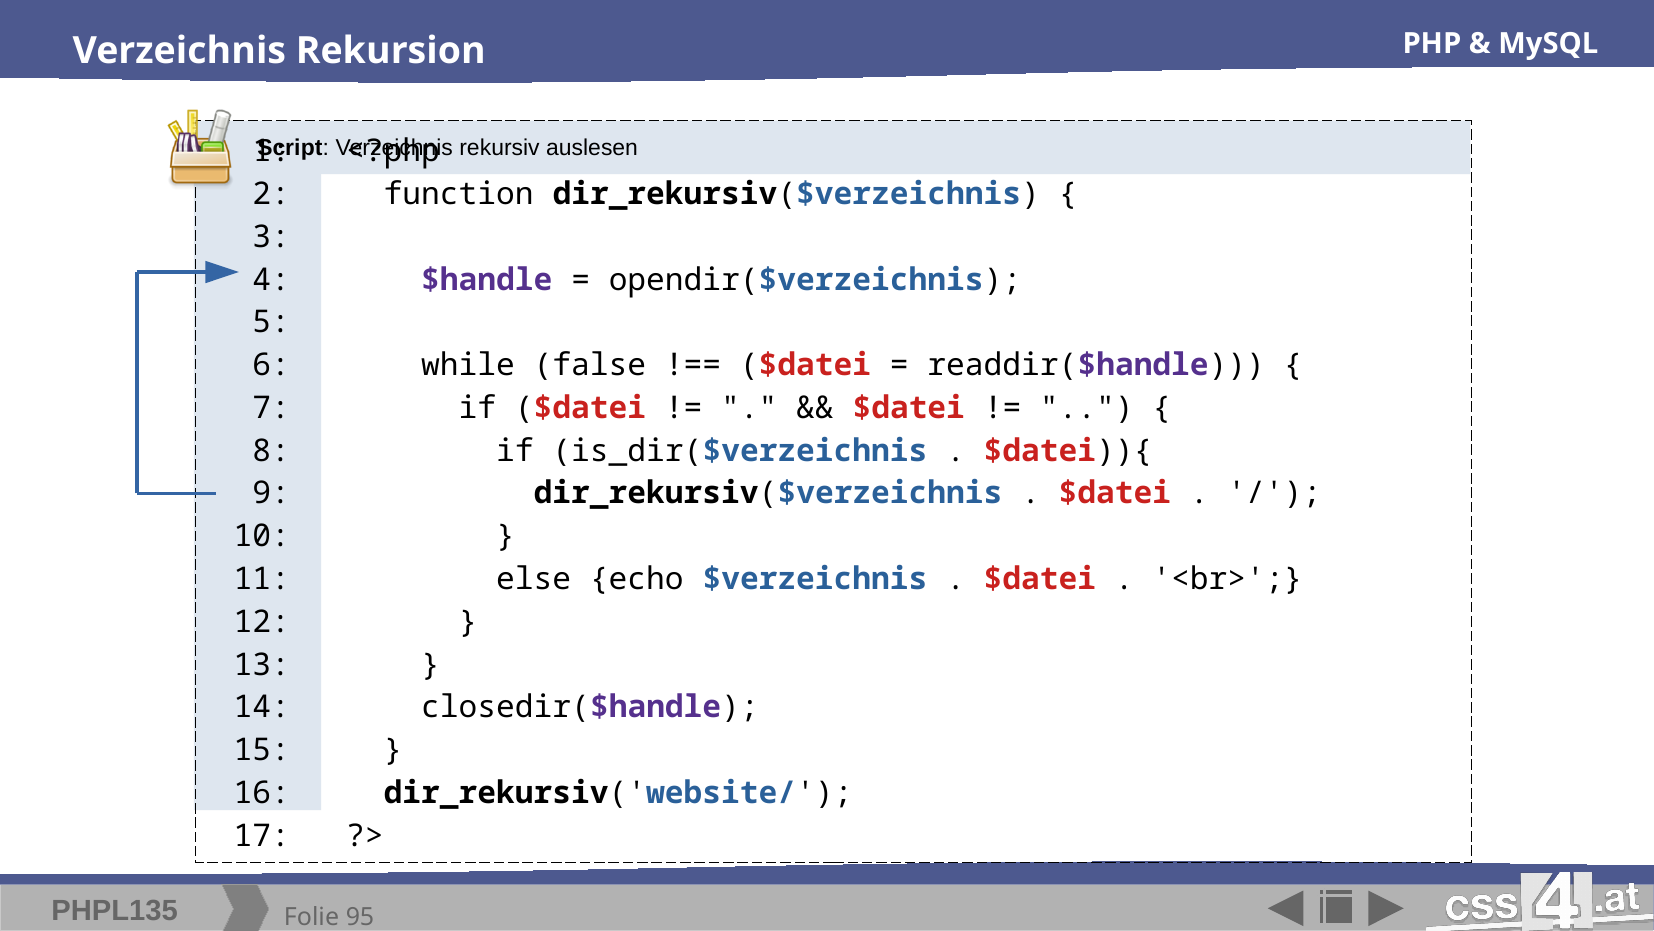

PHP & MySQL
Verzeichnis Rekursion
Script: Verzeichnis rekursiv auslesen
 1: <?php
 2: function dir_rekursiv($verzeichnis) {
 3:
 4: $handle = opendir($verzeichnis);
 5:
 6: while (false !== ($datei = readdir($handle))) {
 7: if ($datei != "." && $datei != "..") {
 8: if (is_dir($verzeichnis . $datei)){
 9: dir_rekursiv($verzeichnis . $datei . '/');
10: }
11: else {echo $verzeichnis . $datei . '<br>';}
12: }
13: }
14: closedir($handle);
15: }
16: dir_rekursiv('website/');
17: ?>
PHPL135
Folie